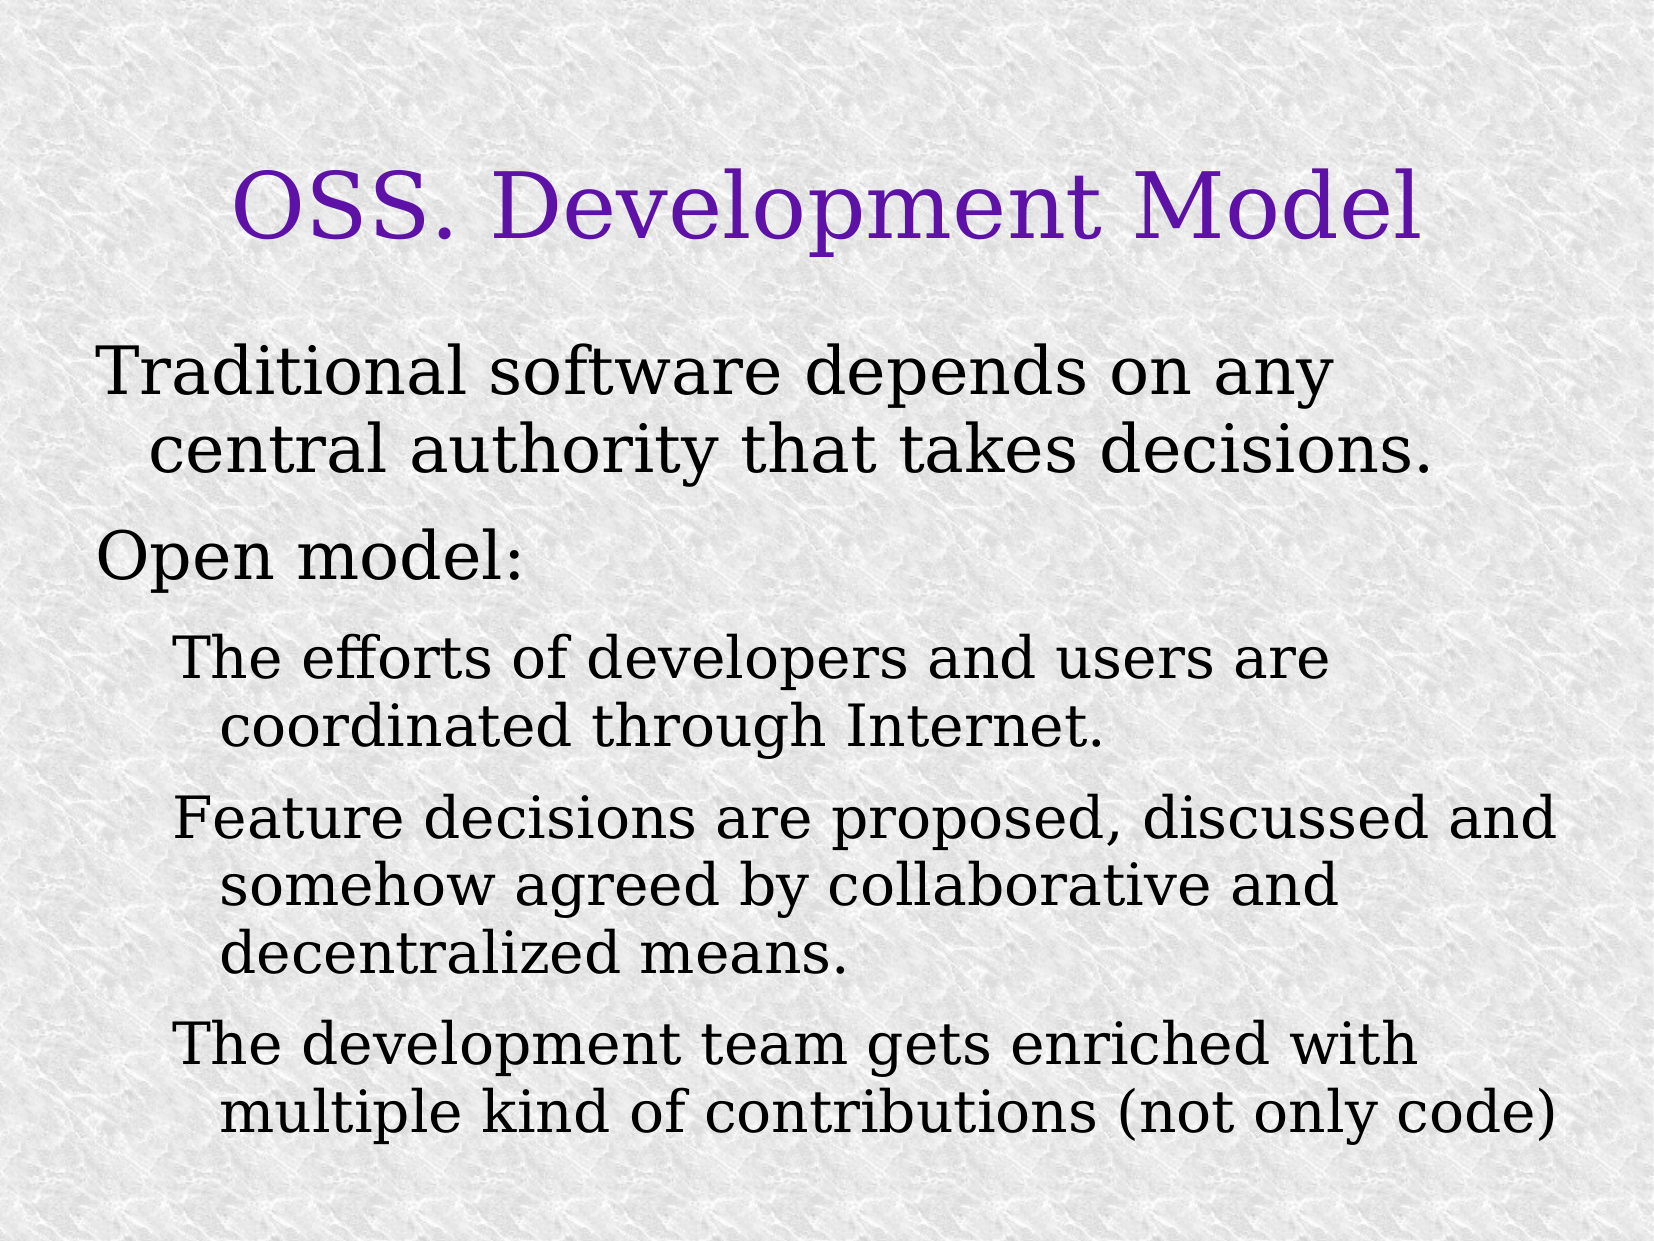

# OSS. Development Model
Traditional software depends on any central authority that takes decisions.
Open model:
The efforts of developers and users are coordinated through Internet.
Feature decisions are proposed, discussed and somehow agreed by collaborative and decentralized means.
The development team gets enriched with multiple kind of contributions (not only code)